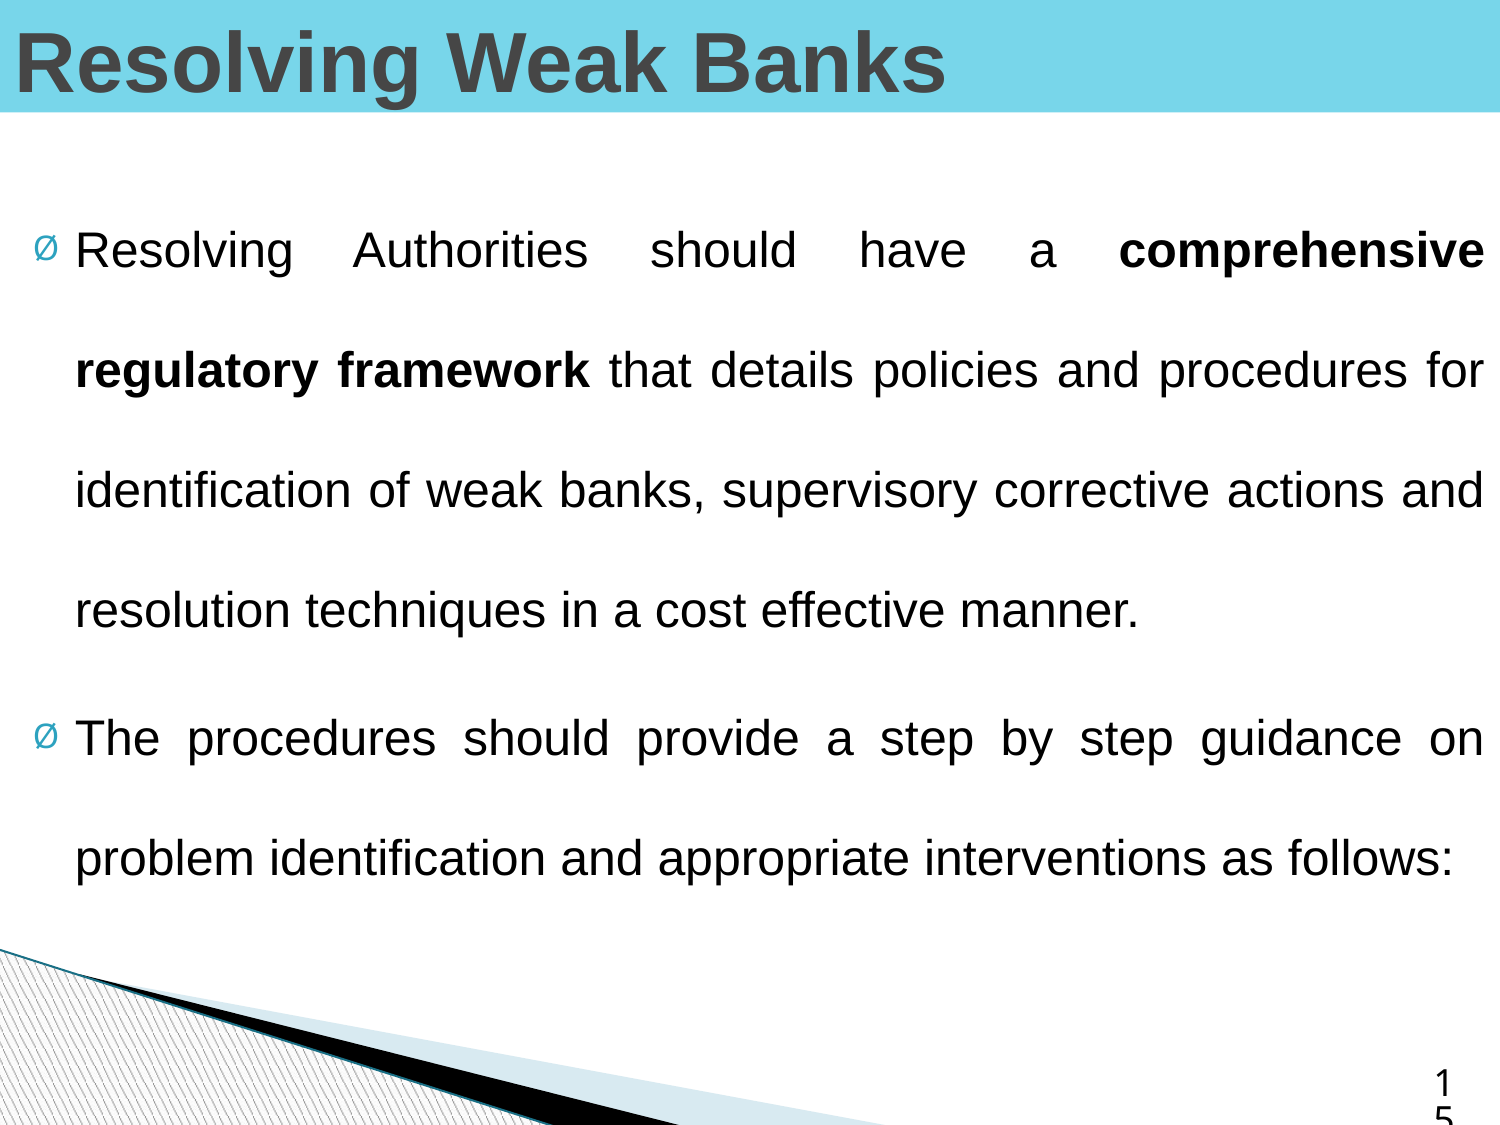

Resolving Weak Banks
# Resolving Authorities should have a comprehensive regulatory framework that details policies and procedures for identification of weak banks, supervisory corrective actions and resolution techniques in a cost effective manner.
The procedures should provide a step by step guidance on problem identification and appropriate interventions as follows: